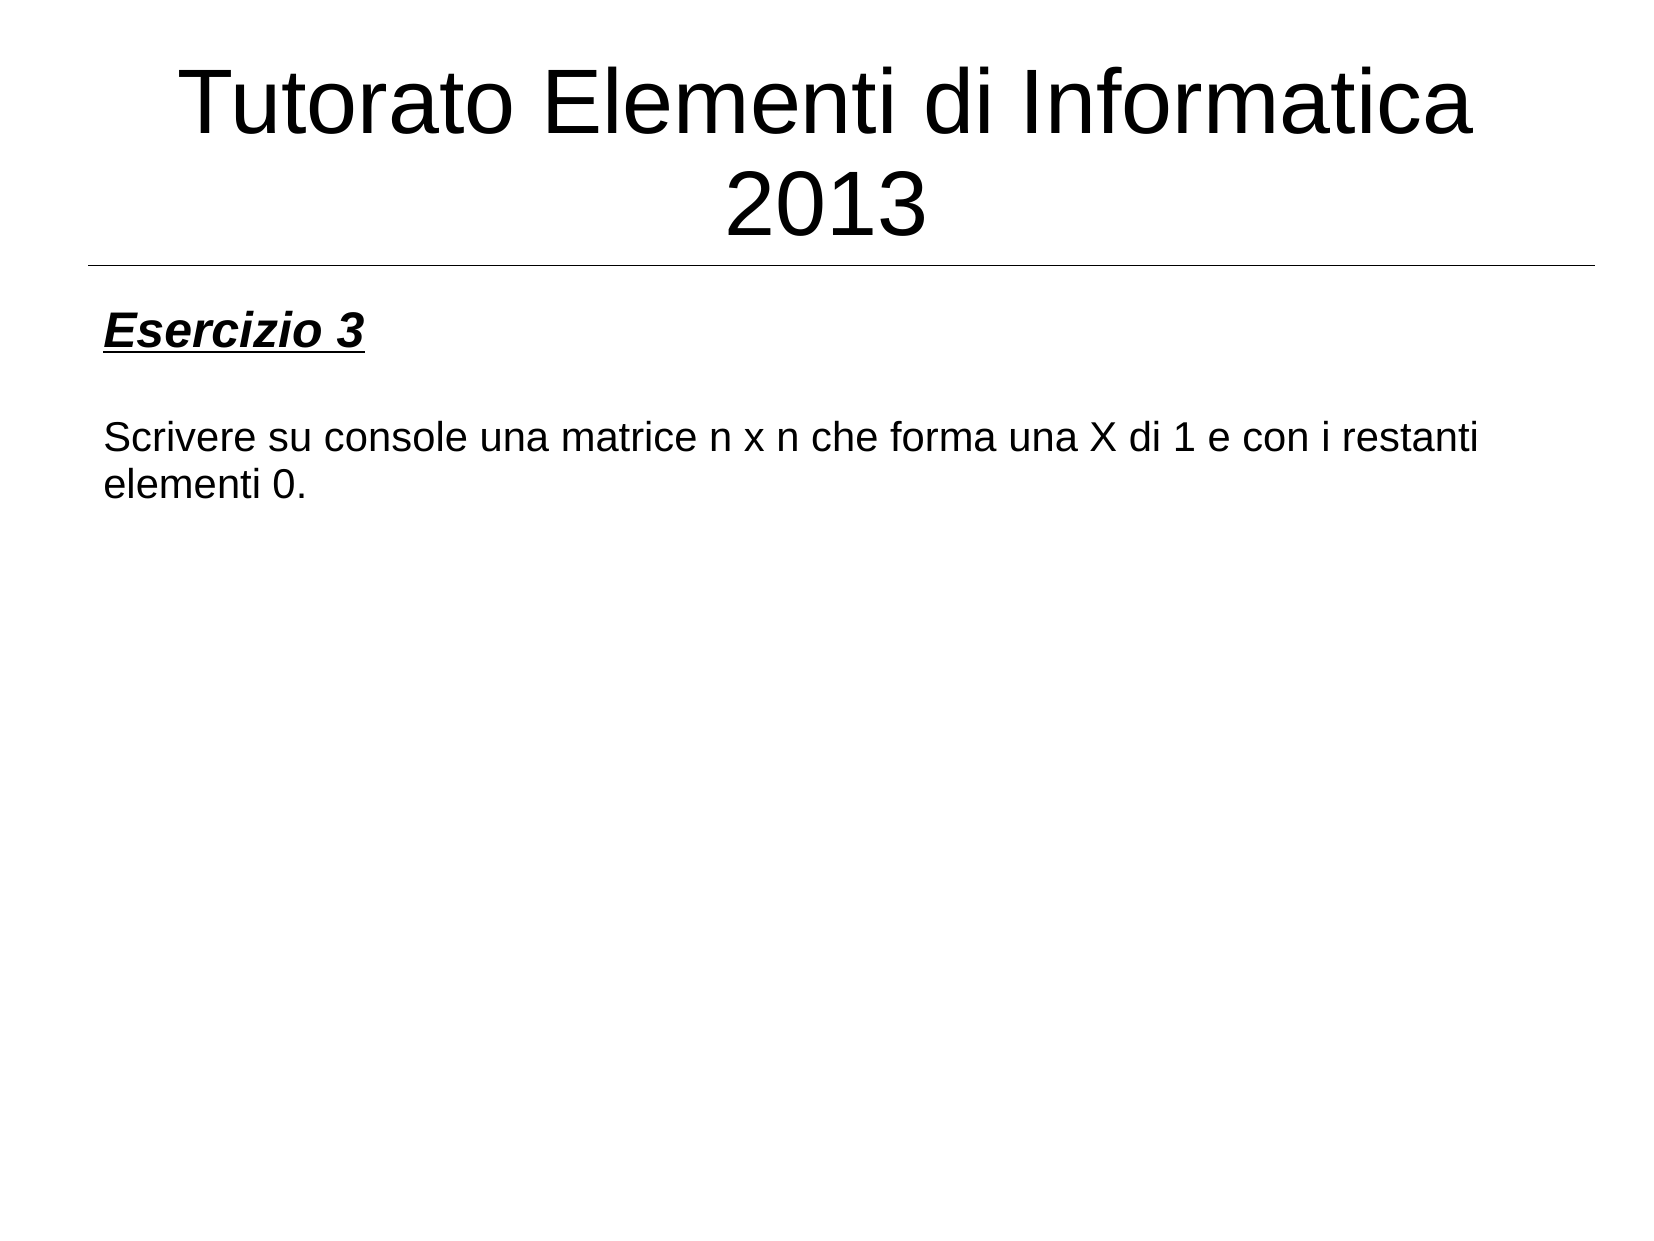

# Tutorato Elementi di Informatica 2013
Esercizio 3
Scrivere su console una matrice n x n che forma una X di 1 e con i restanti elementi 0.